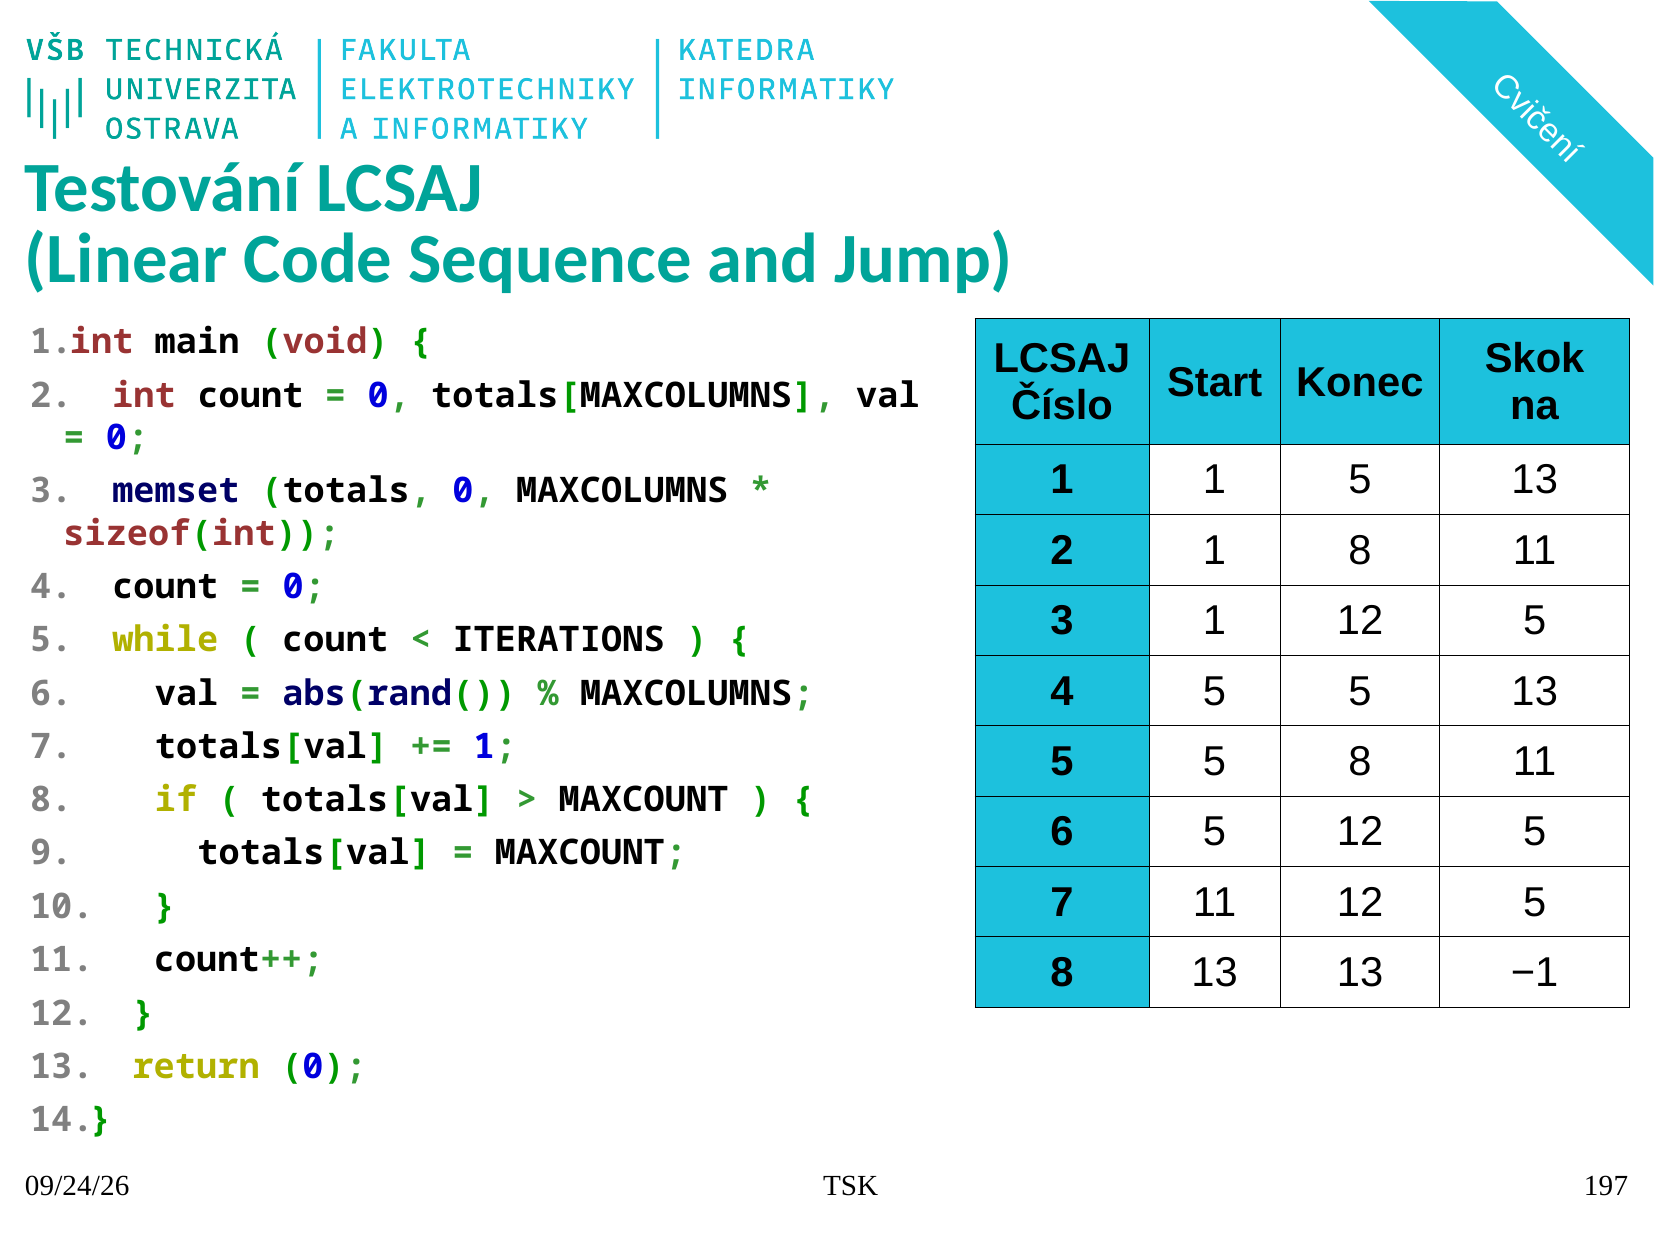

Cvičení
# Testování LCSAJ (Linear Code Sequence and Jump)
int main (void) {
 int count = 0, totals[MAXCOLUMNS], val = 0;
 memset (totals, 0, MAXCOLUMNS * sizeof(int));
 count = 0;
 while ( count < ITERATIONS ) {
 val = abs(rand()) % MAXCOLUMNS;
 totals[val] += 1;
 if ( totals[val] > MAXCOUNT ) {
 totals[val] = MAXCOUNT;
 }
 count++;
 }
 return (0);
}
| LCSAJ Číslo | Start | Konec | Skok na |
| --- | --- | --- | --- |
| 1 | 1 | 5 | 13 |
| 2 | 1 | 8 | 11 |
| 3 | 1 | 12 | 5 |
| 4 | 5 | 5 | 13 |
| 5 | 5 | 8 | 11 |
| 6 | 5 | 12 | 5 |
| 7 | 11 | 12 | 5 |
| 8 | 13 | 13 | −1 |
TSK
197